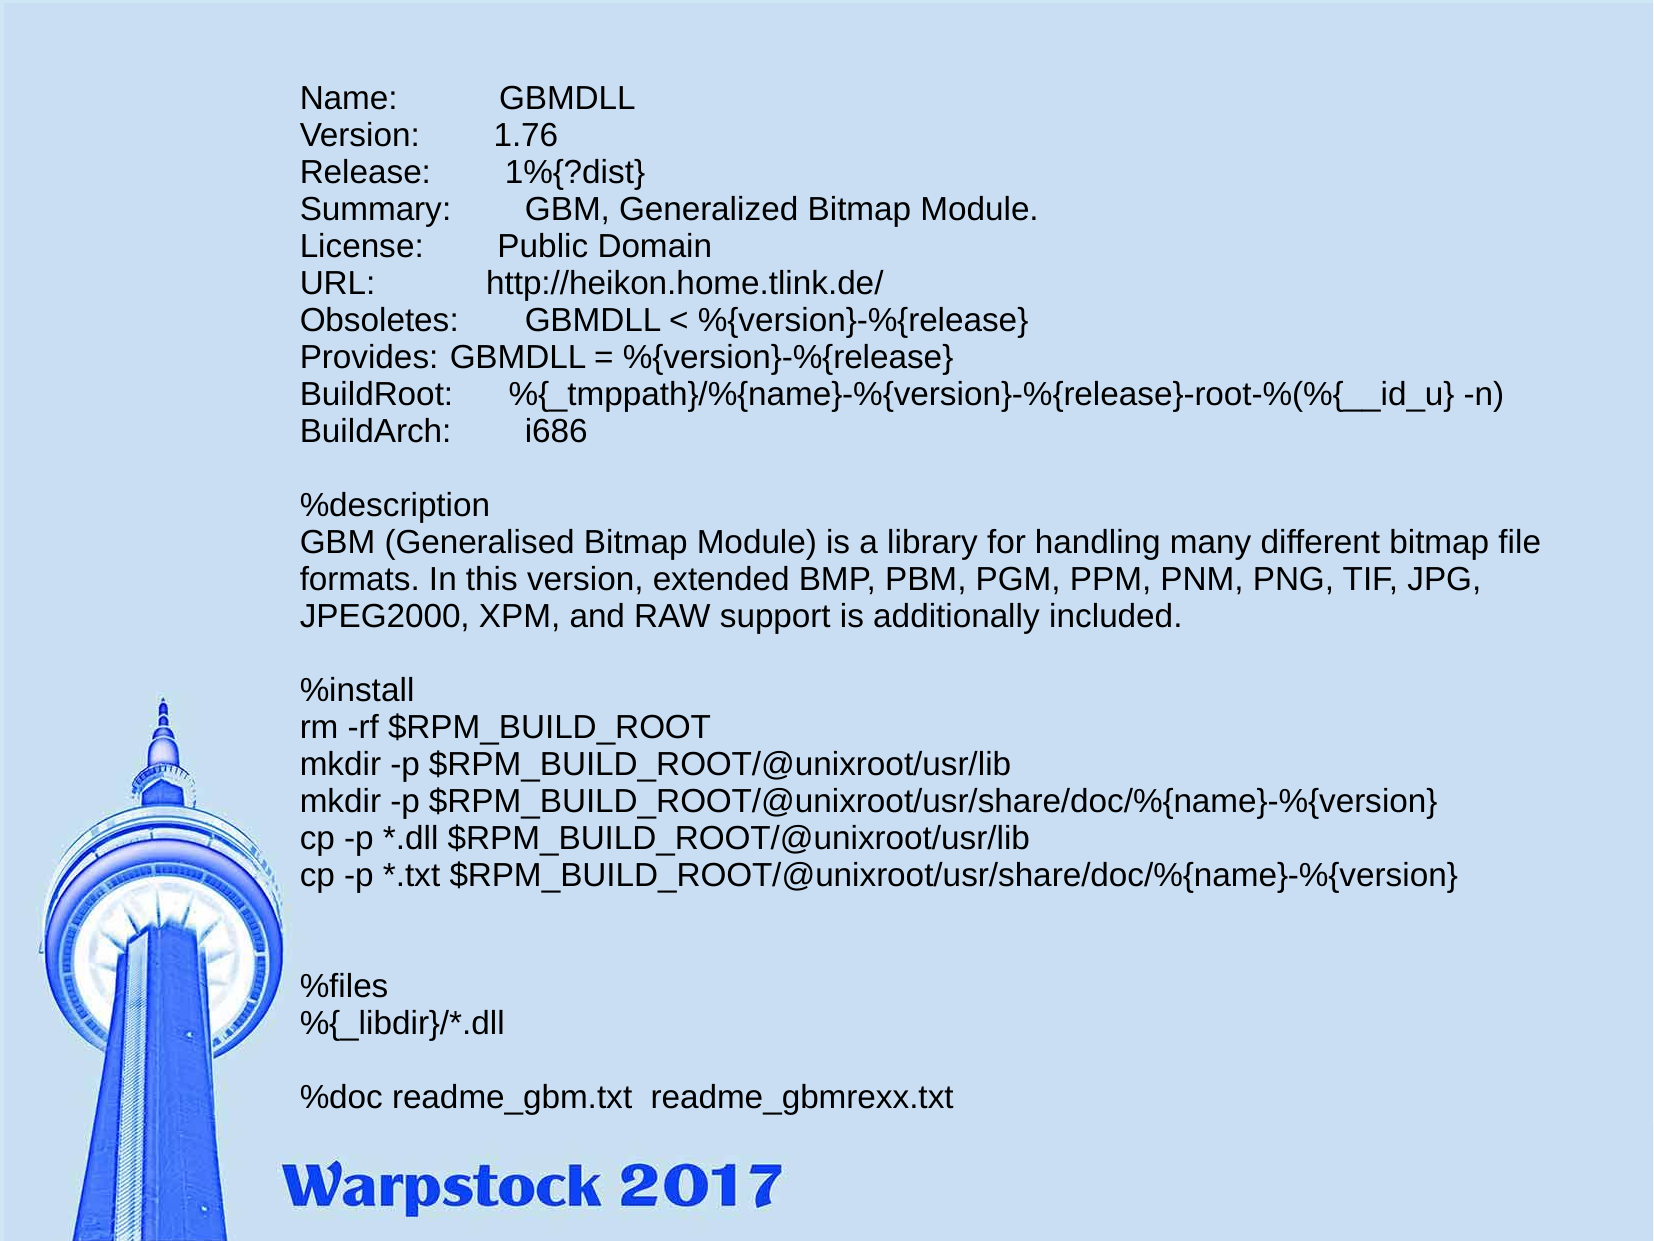

Name: GBMDLL
Version: 1.76
Release: 1%{?dist}
Summary: GBM, Generalized Bitmap Module.
License: Public Domain
URL: http://heikon.home.tlink.de/
Obsoletes:	GBMDLL < %{version}-%{release}
Provides:	GBMDLL = %{version}-%{release}
BuildRoot: %{_tmppath}/%{name}-%{version}-%{release}-root-%(%{__id_u} -n)
BuildArch:	i686
%description
GBM (Generalised Bitmap Module) is a library for handling many different bitmap file formats. In this version, extended BMP, PBM, PGM, PPM, PNM, PNG, TIF, JPG, JPEG2000, XPM, and RAW support is additionally included.
%install
rm -rf $RPM_BUILD_ROOT
mkdir -p $RPM_BUILD_ROOT/@unixroot/usr/lib
mkdir -p $RPM_BUILD_ROOT/@unixroot/usr/share/doc/%{name}-%{version}
cp -p *.dll $RPM_BUILD_ROOT/@unixroot/usr/lib
cp -p *.txt $RPM_BUILD_ROOT/@unixroot/usr/share/doc/%{name}-%{version}
%files
%{_libdir}/*.dll
%doc readme_gbm.txt readme_gbmrexx.txt